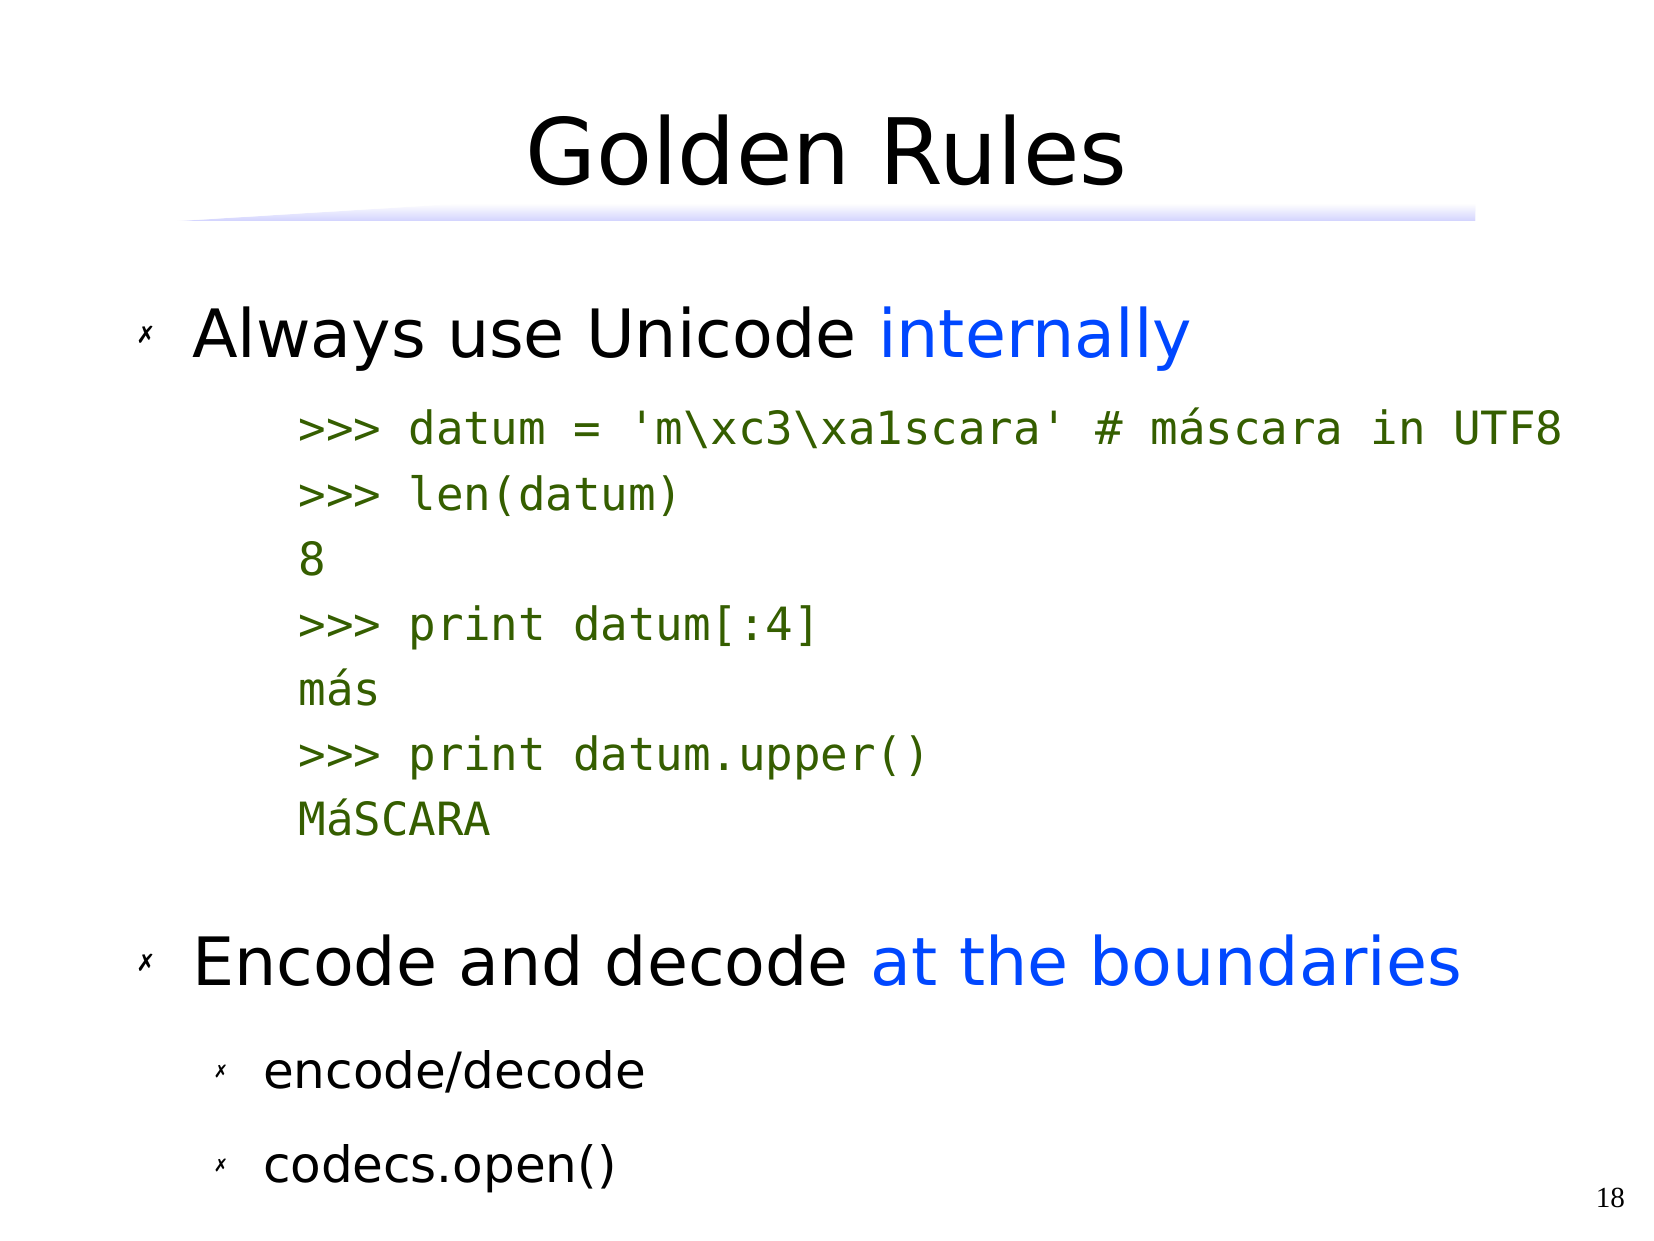

# Golden Rules
Always use Unicode internally
>>> datum = 'm\xc3\xa1scara' # máscara in UTF8
>>> len(datum)
8
>>> print datum[:4]
más
>>> print datum.upper()
MáSCARA
Encode and decode at the boundaries
encode/decode
codecs.open()
18